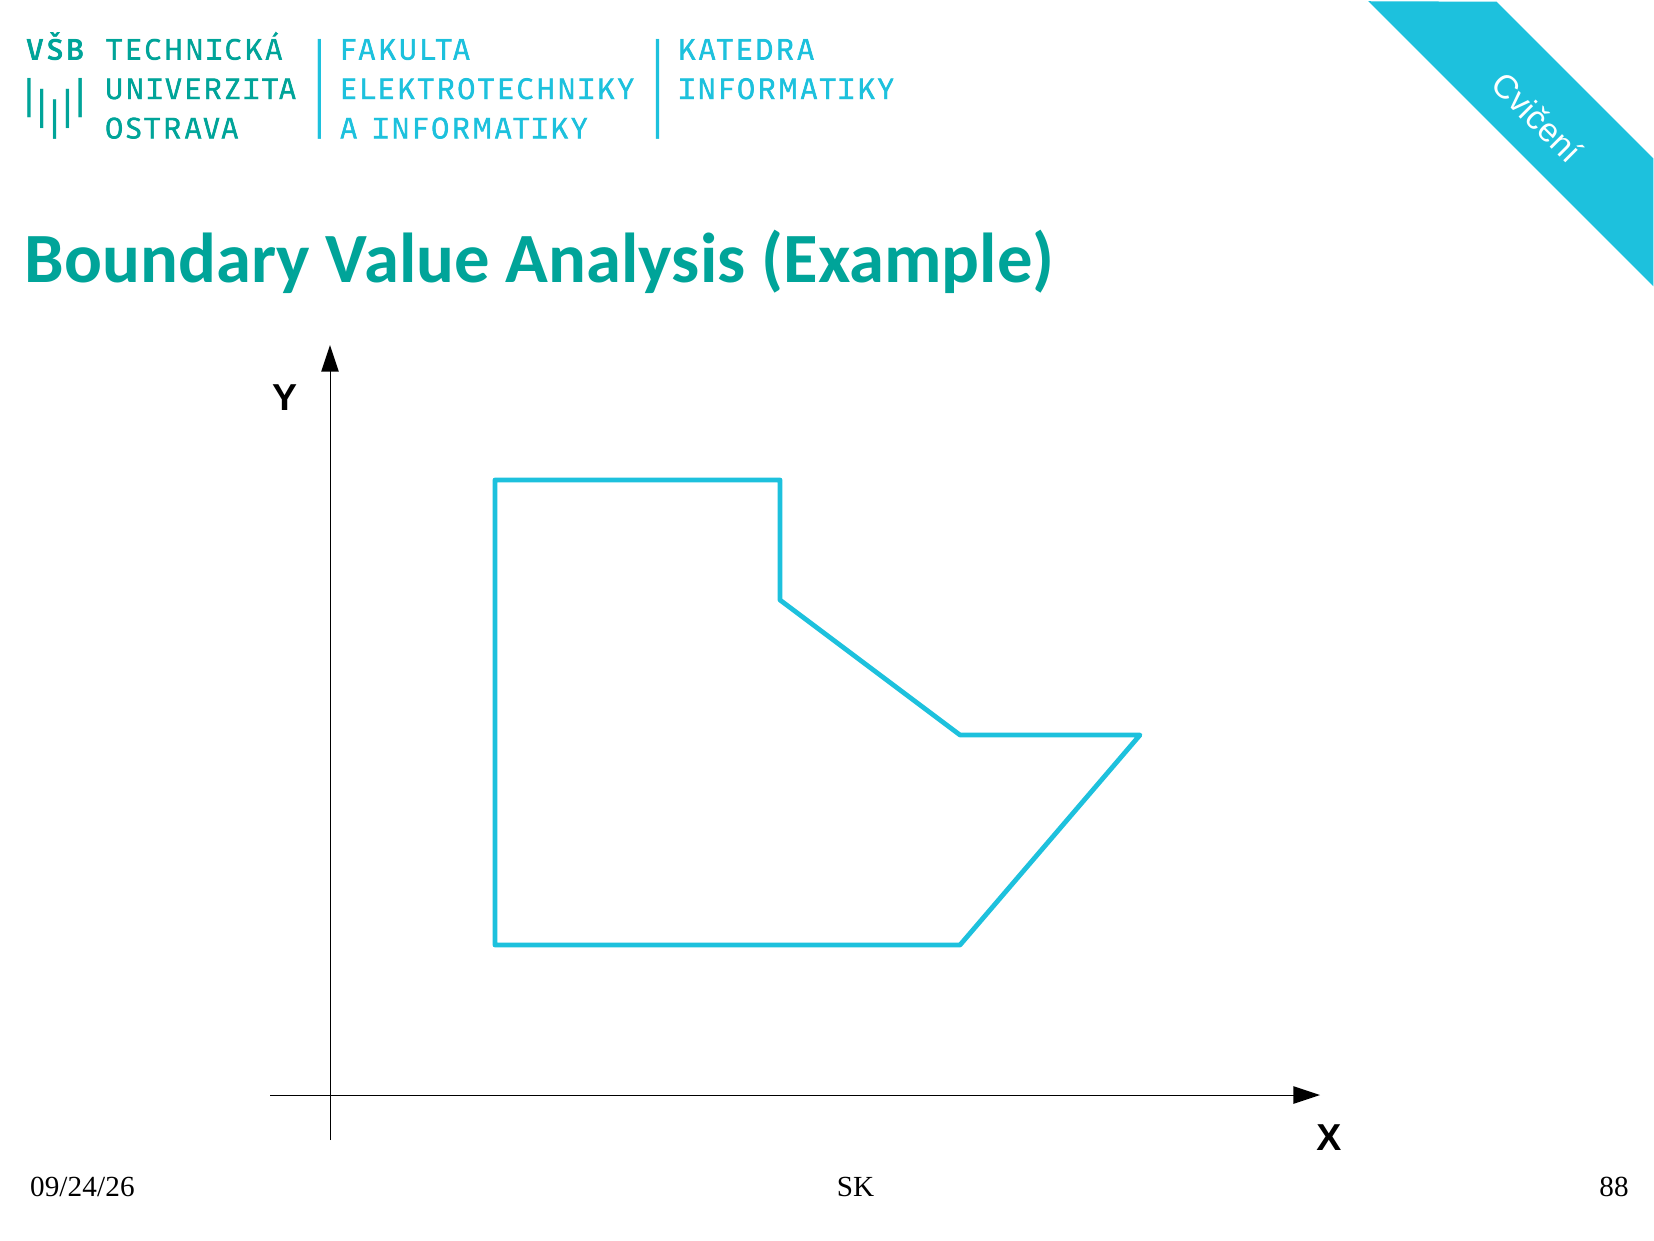

Cvičení
# Boundary Value Analysis (Example)
Y
X
SK
88